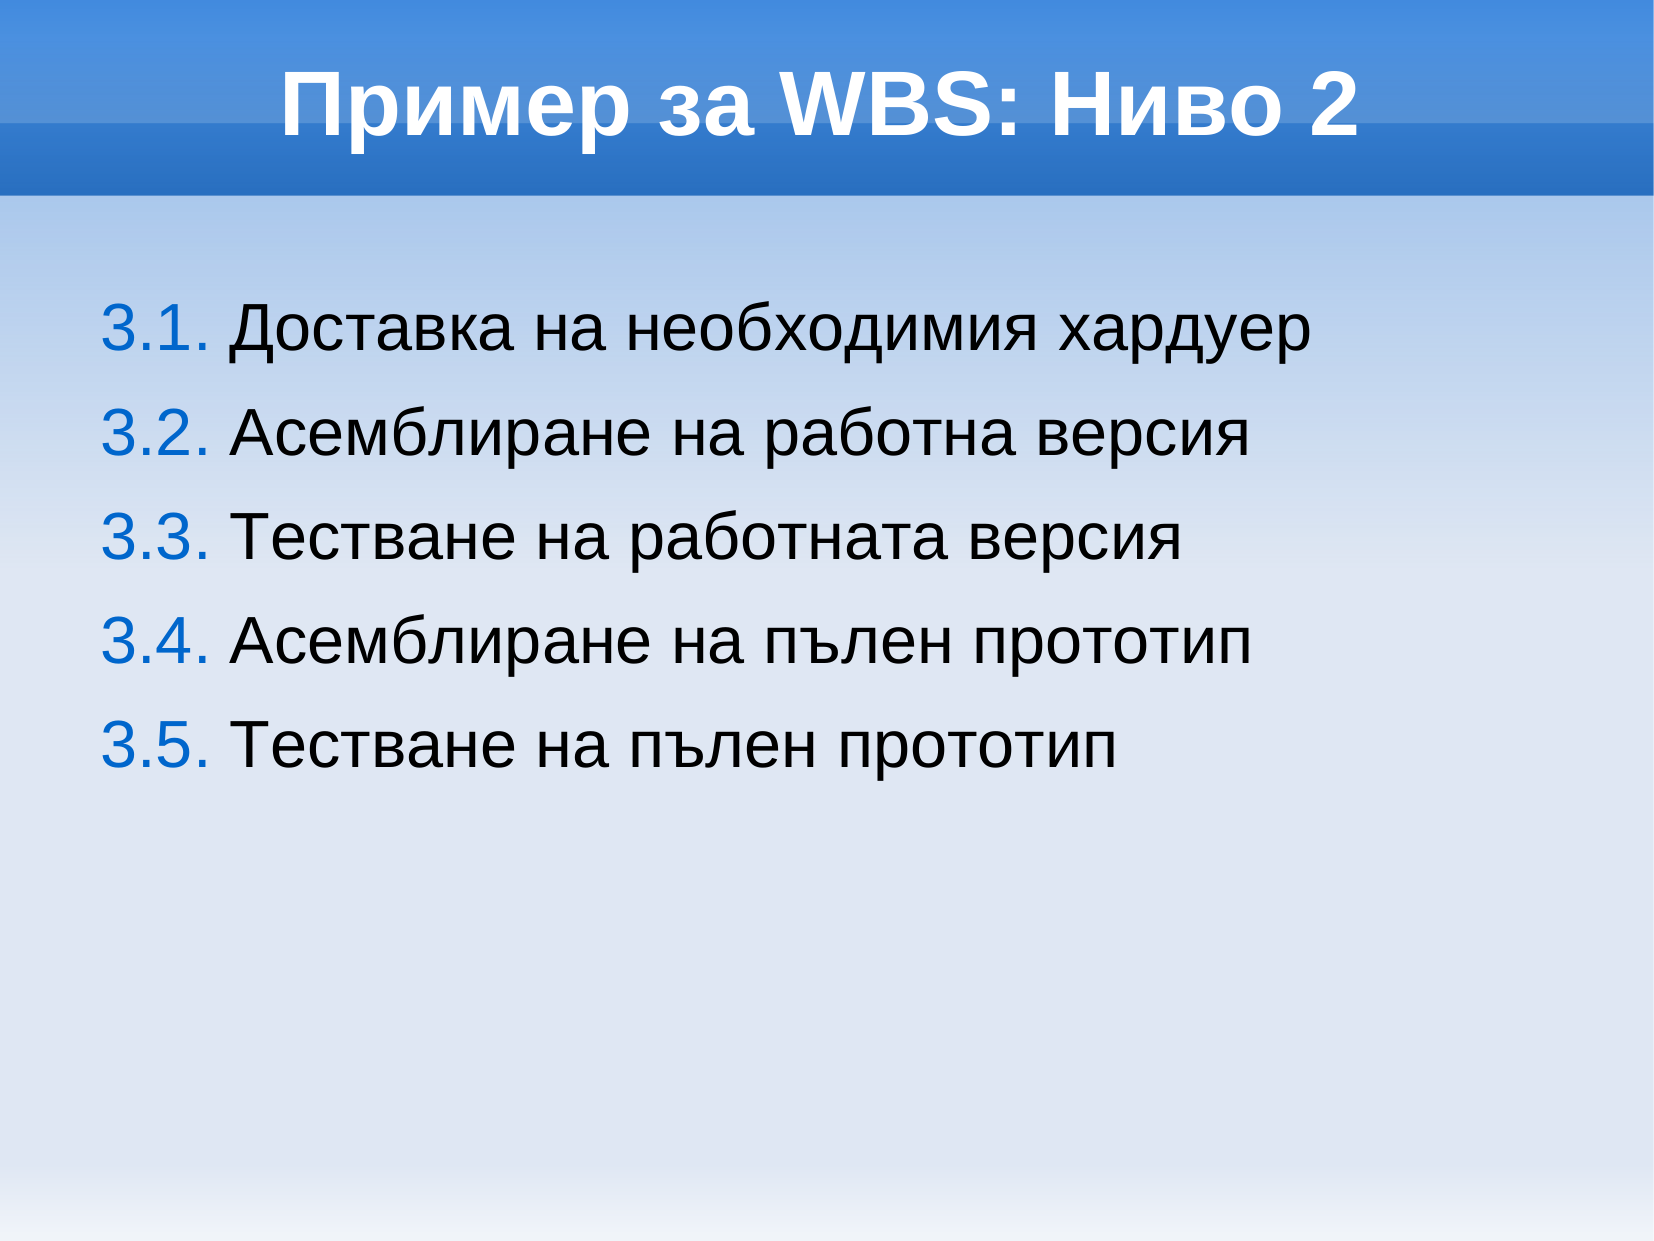

# Пример за WBS: Ниво 2
 Доставка на необходимия хардуер
 Асемблиране на работна версия
 Тестване на работната версия
 Асемблиране на пълен прототип
 Тестване на пълен прототип